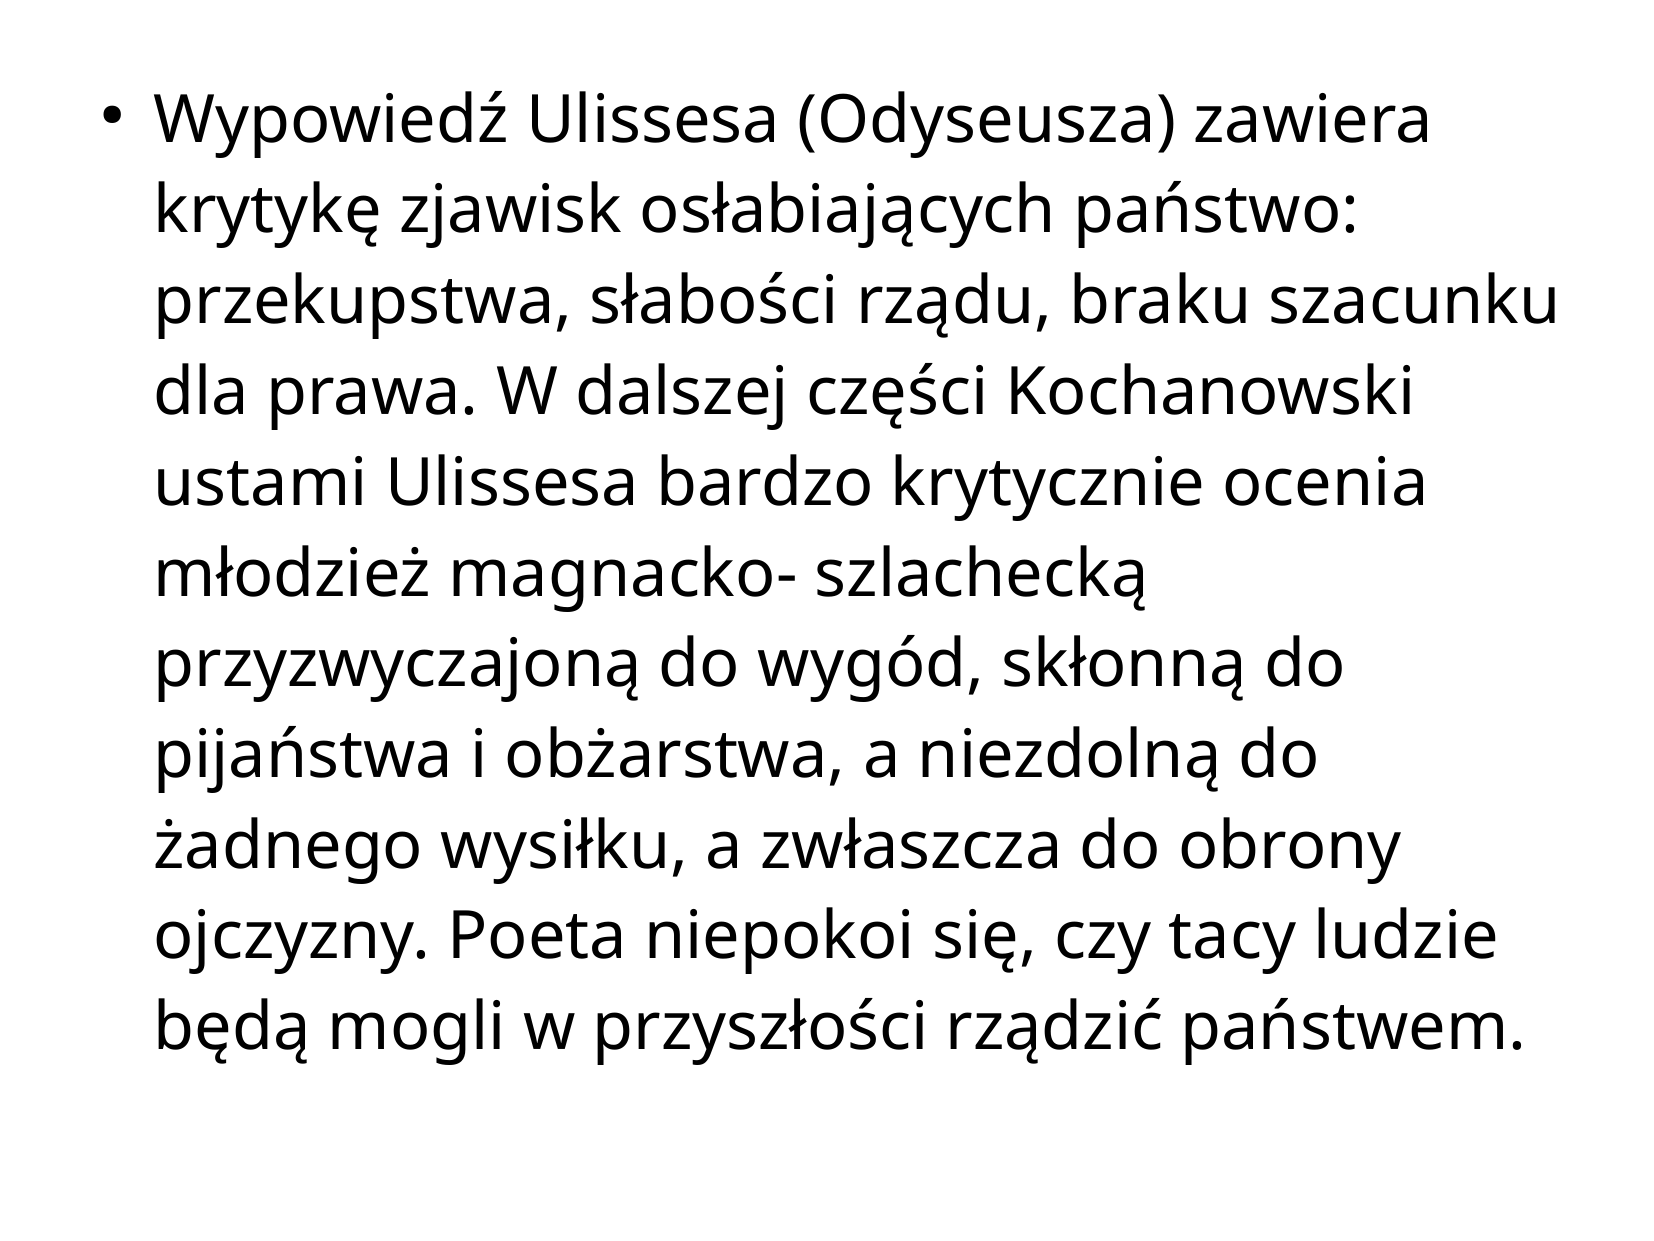

#
Wypowiedź Ulissesa (Odyseusza) zawiera krytykę zjawisk osłabiających państwo: przekupstwa, słabości rządu, braku szacunku dla prawa. W dalszej części Kochanowski ustami Ulissesa bardzo krytycznie ocenia młodzież magnacko- szlachecką przyzwyczajoną do wygód, skłonną do pijaństwa i obżarstwa, a niezdolną do żadnego wysiłku, a zwłaszcza do obrony ojczyzny. Poeta niepokoi się, czy tacy ludzie będą mogli w przyszłości rządzić państwem.